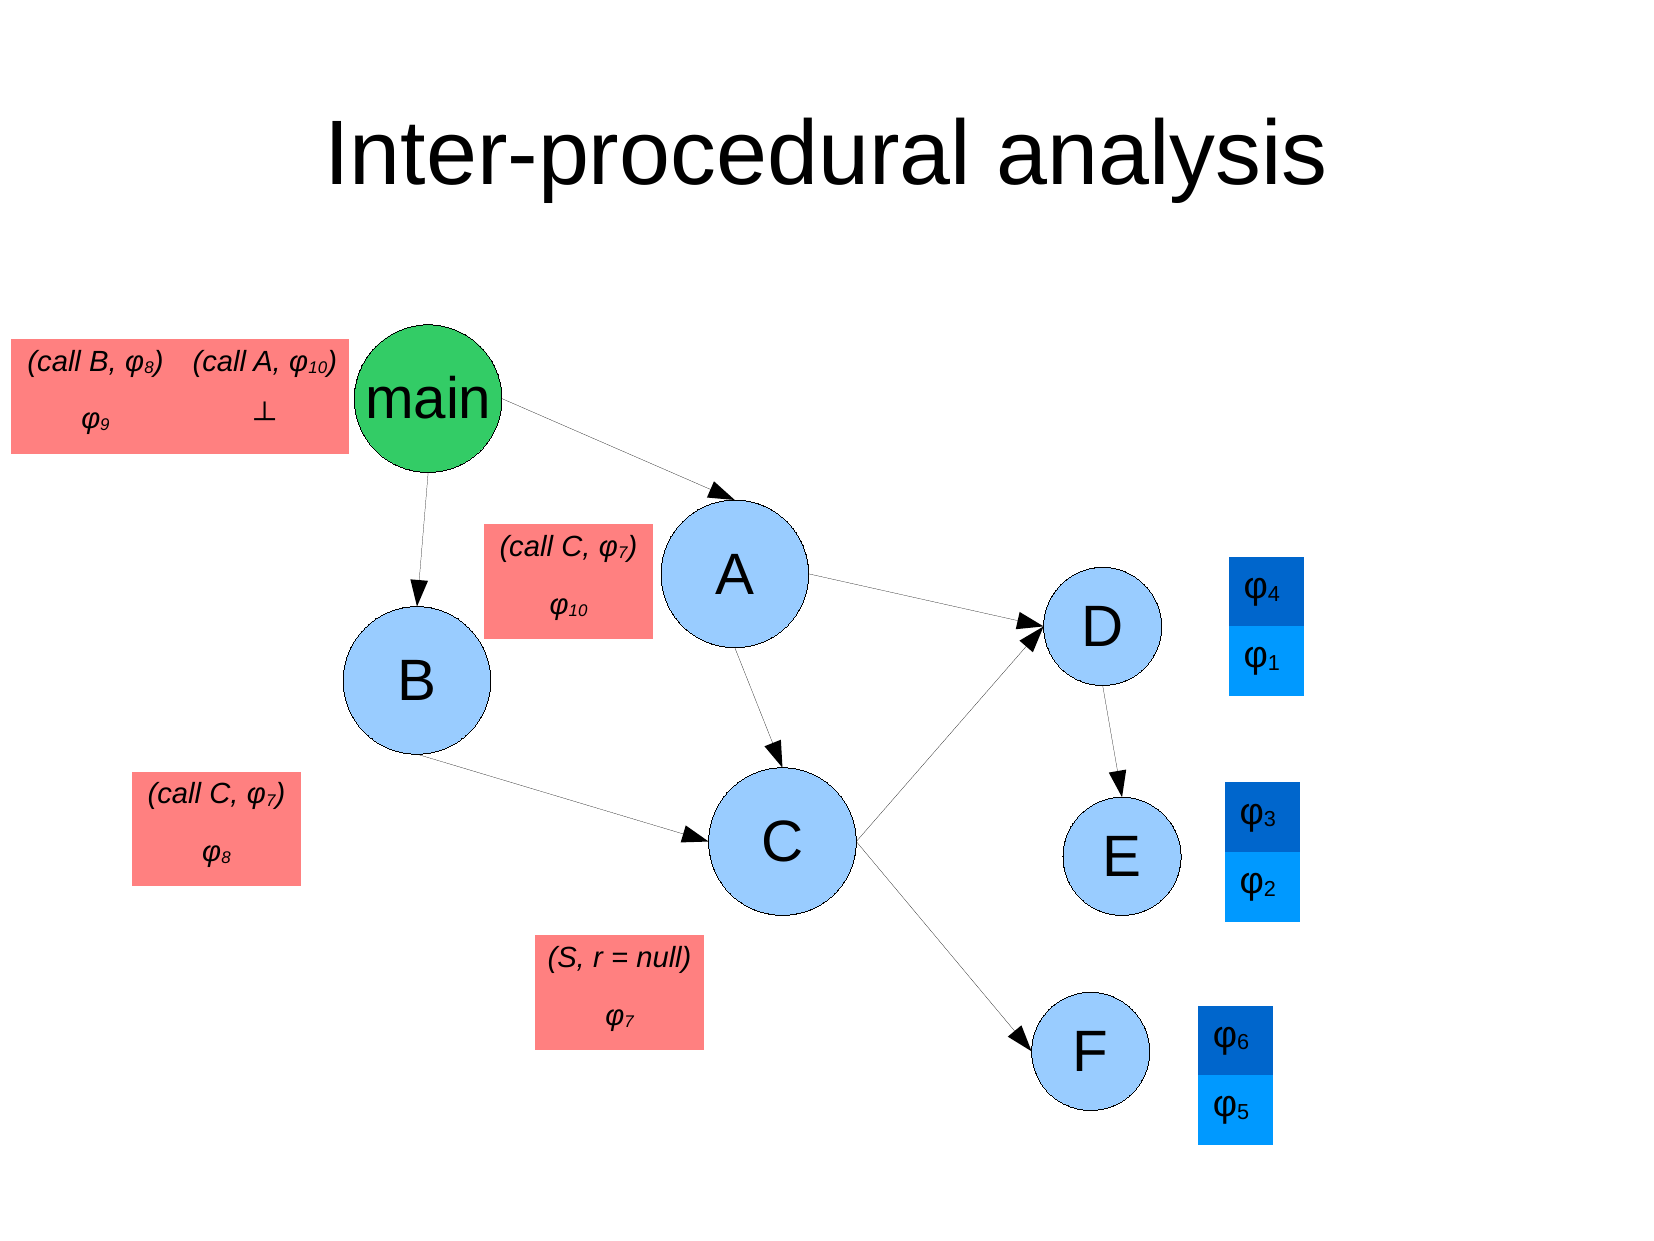

# Inter-procedural analysis
main
| (call B, φ8) | (call A, φ10) |
| --- | --- |
| φ9 | ┴ |
A
| (call C, φ7) |
| --- |
| φ10 |
| φ4 |
| --- |
| φ1 |
D
B
C
| (call C, φ7) |
| --- |
| φ8 |
| φ3 |
| --- |
| φ2 |
E
| (S, r = null) |
| --- |
| φ7 |
F
| φ6 |
| --- |
| φ5 |